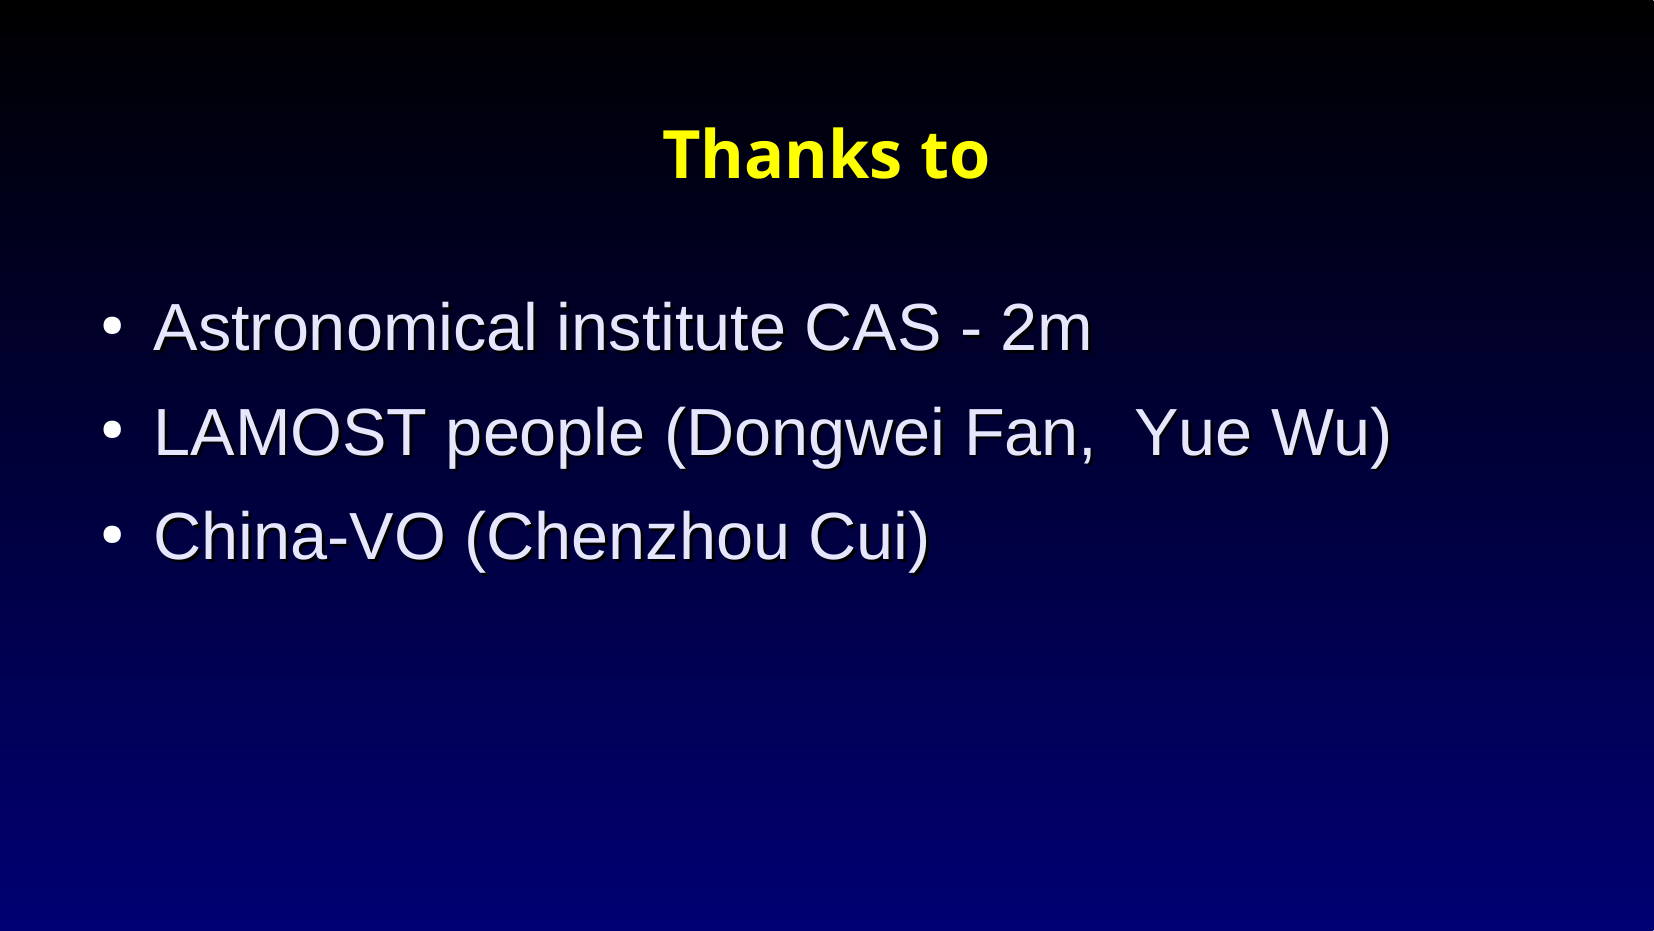

# Thanks to
Astronomical institute CAS - 2m
LAMOST people (Dongwei Fan, Yue Wu)
China-VO (Chenzhou Cui)